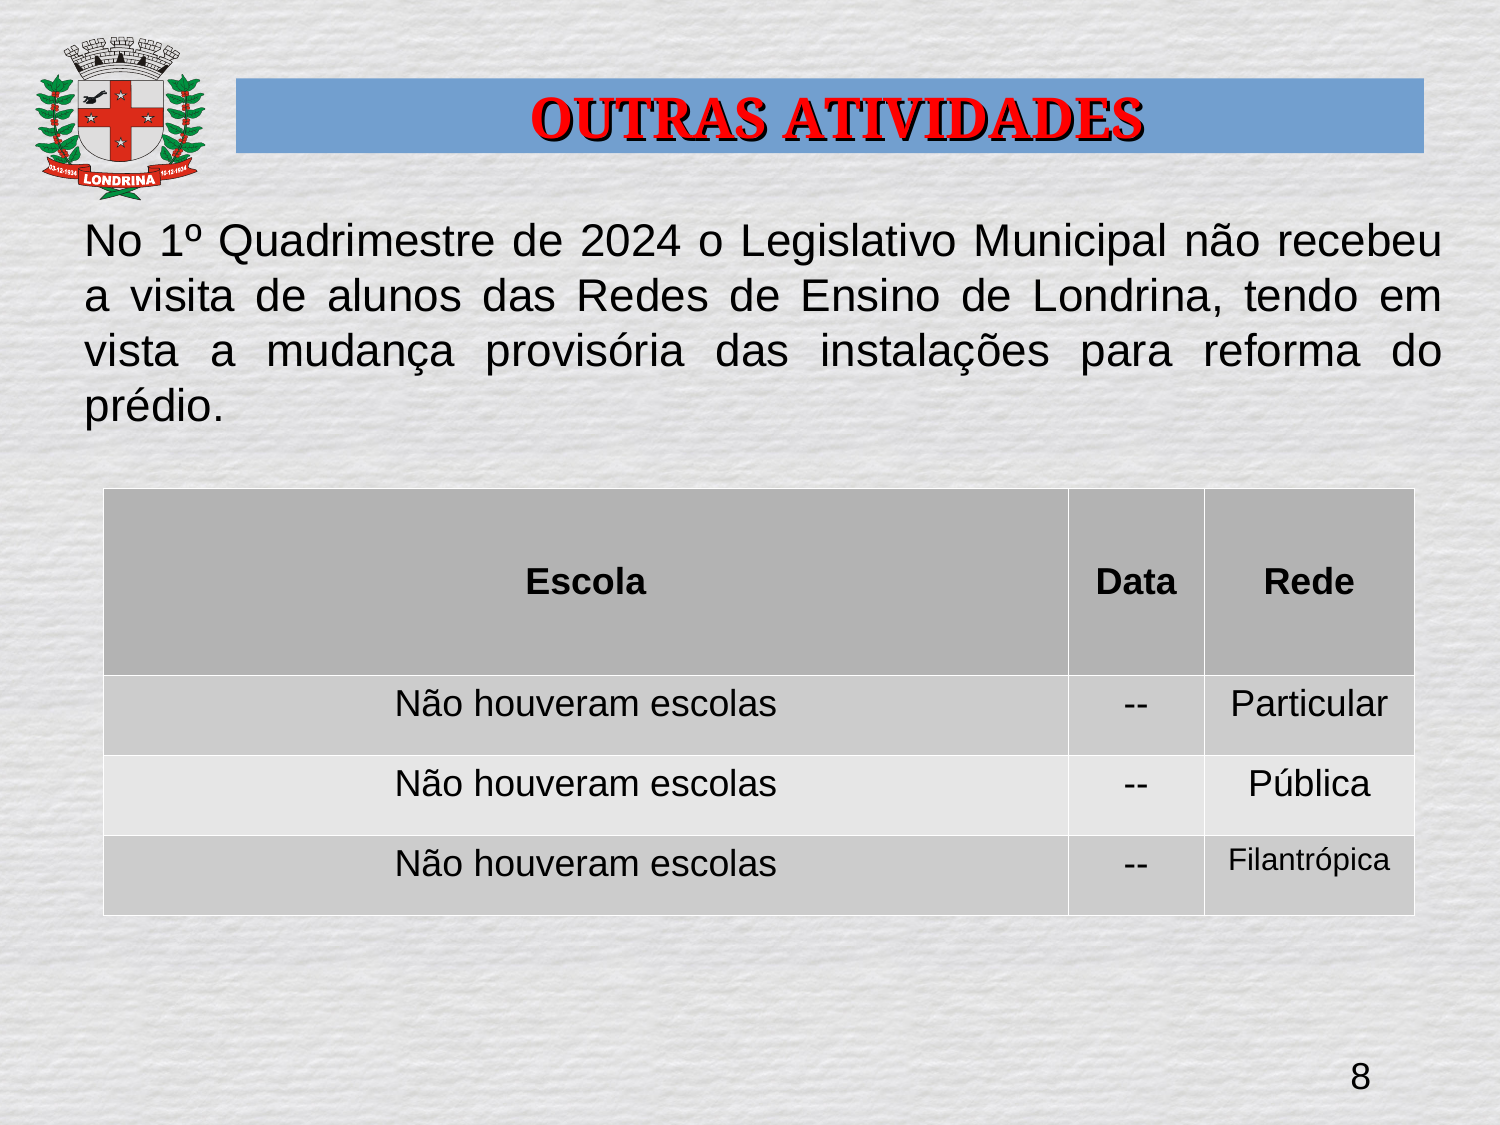

OUTRAS ATIVIDADES
No 1º Quadrimestre de 2024 o Legislativo Municipal não recebeu a visita de alunos das Redes de Ensino de Londrina, tendo em vista a mudança provisória das instalações para reforma do prédio.
| Escola | Data | Rede |
| --- | --- | --- |
| Não houveram escolas | -- | Particular |
| Não houveram escolas | -- | Pública |
| Não houveram escolas | -- | Filantrópica |